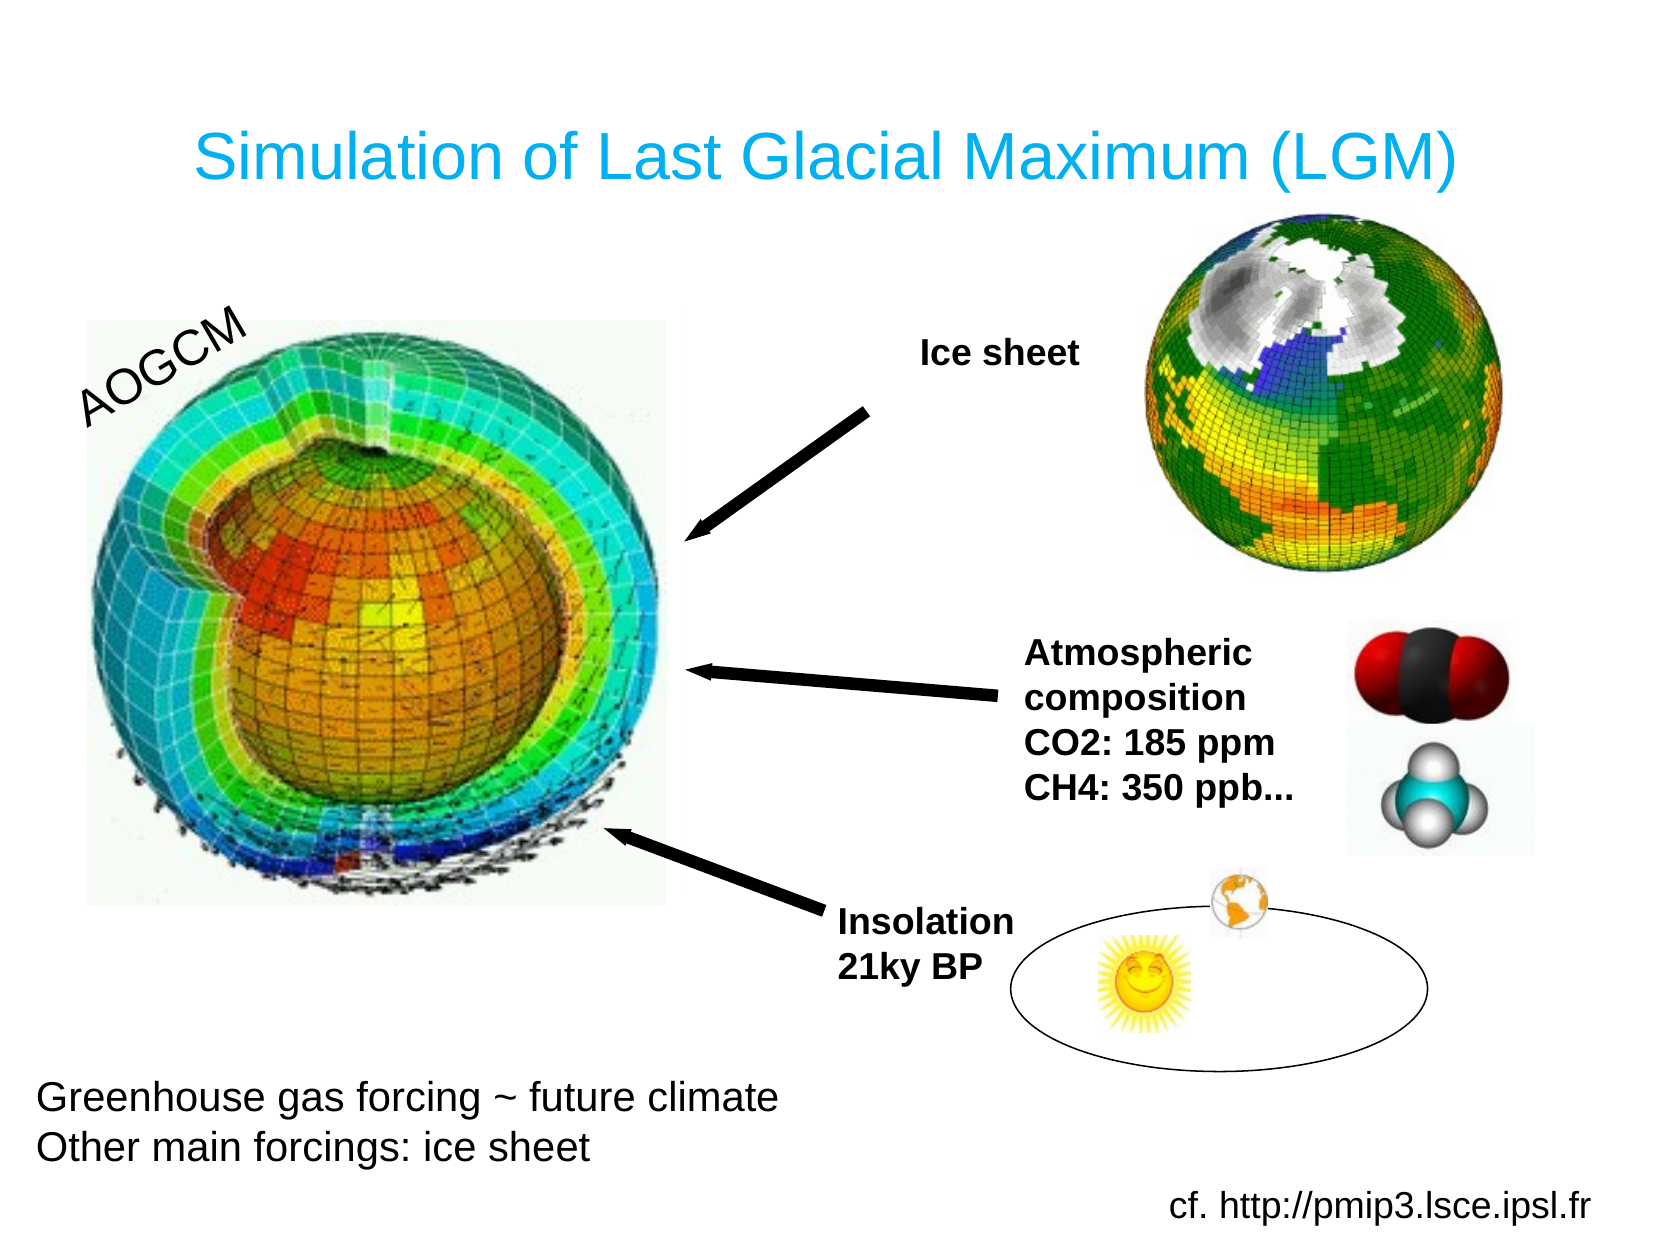

# Simulation of Last Glacial Maximum (LGM)
AOGCM
Ice sheet
Atmospheric composition
CO2: 185 ppm
CH4: 350 ppb...
Insolation
21ky BP
Greenhouse gas forcing ~ future climate
Other main forcings: ice sheet
cf. http://pmip3.lsce.ipsl.fr